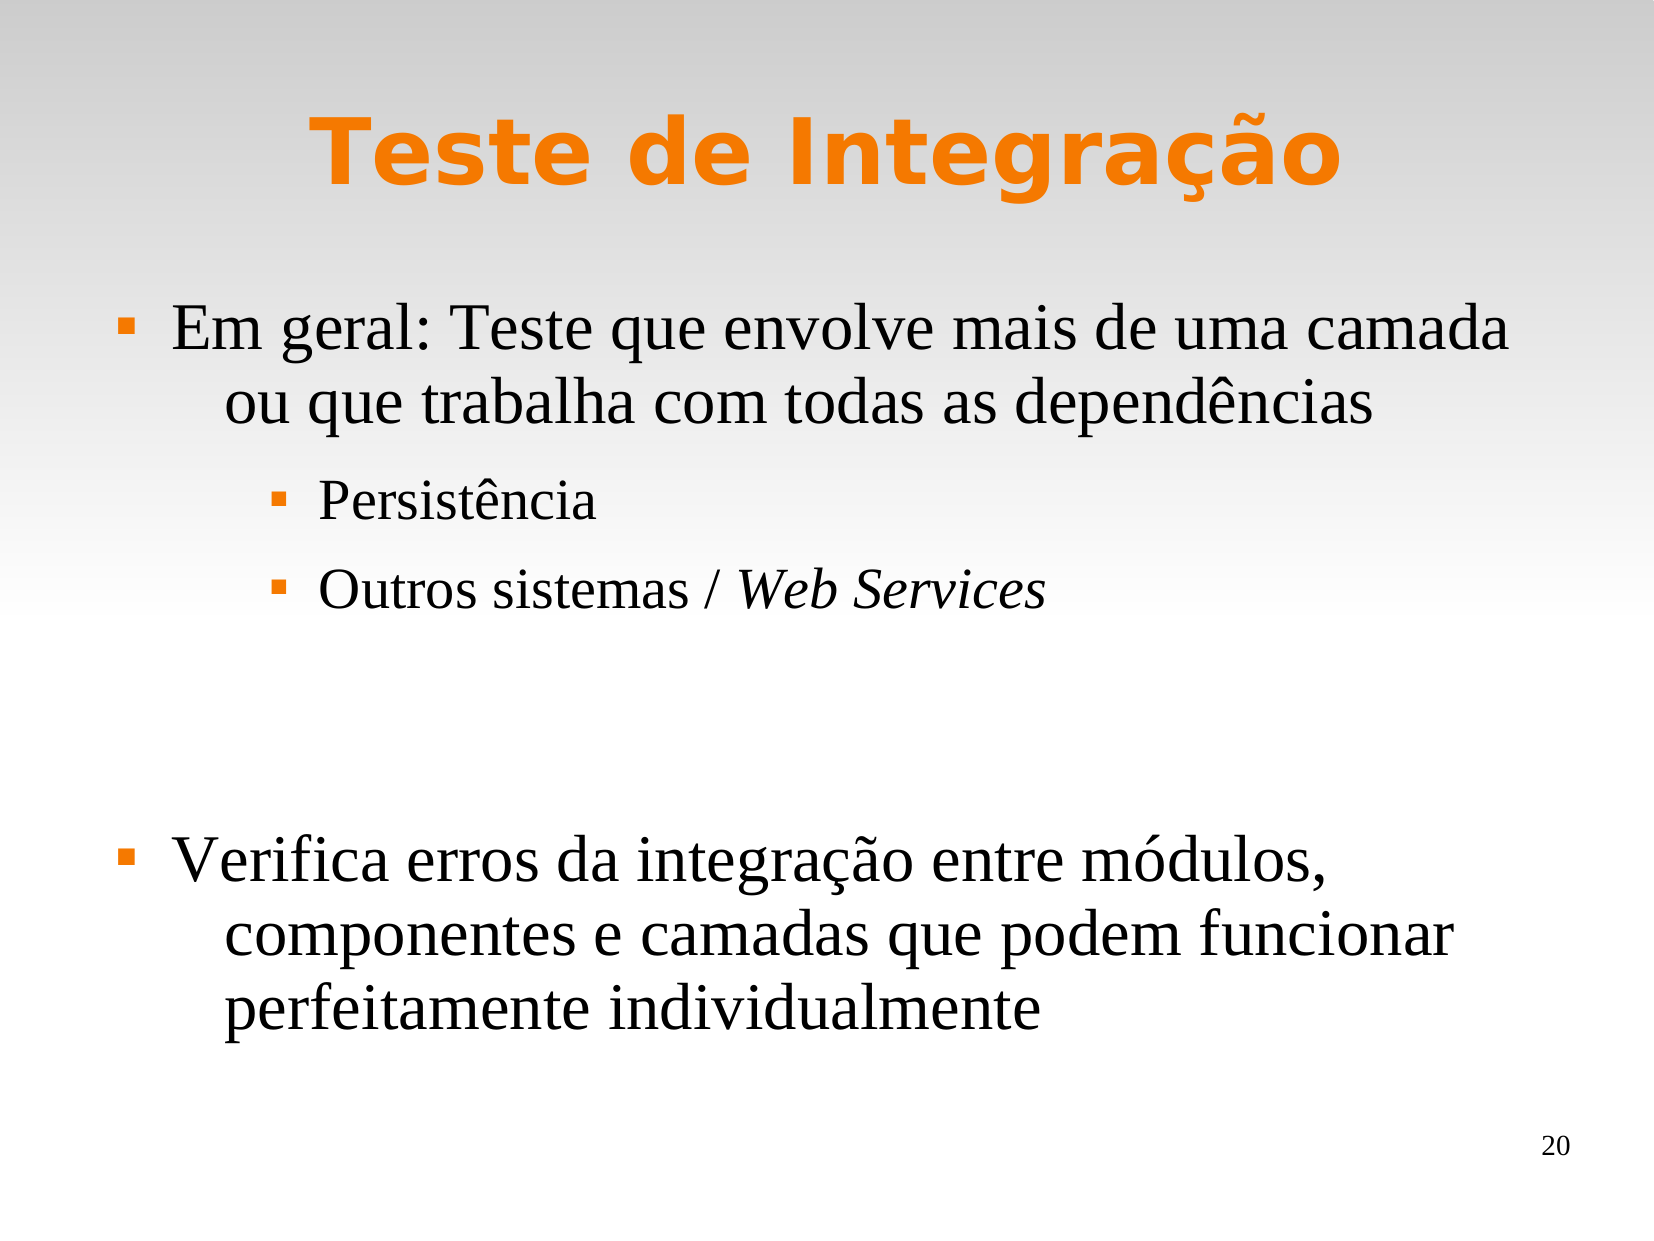

# Teste de Integração
Em geral: Teste que envolve mais de uma camada ou que trabalha com todas as dependências
Persistência
Outros sistemas / Web Services
Verifica erros da integração entre módulos, componentes e camadas que podem funcionar perfeitamente individualmente
20